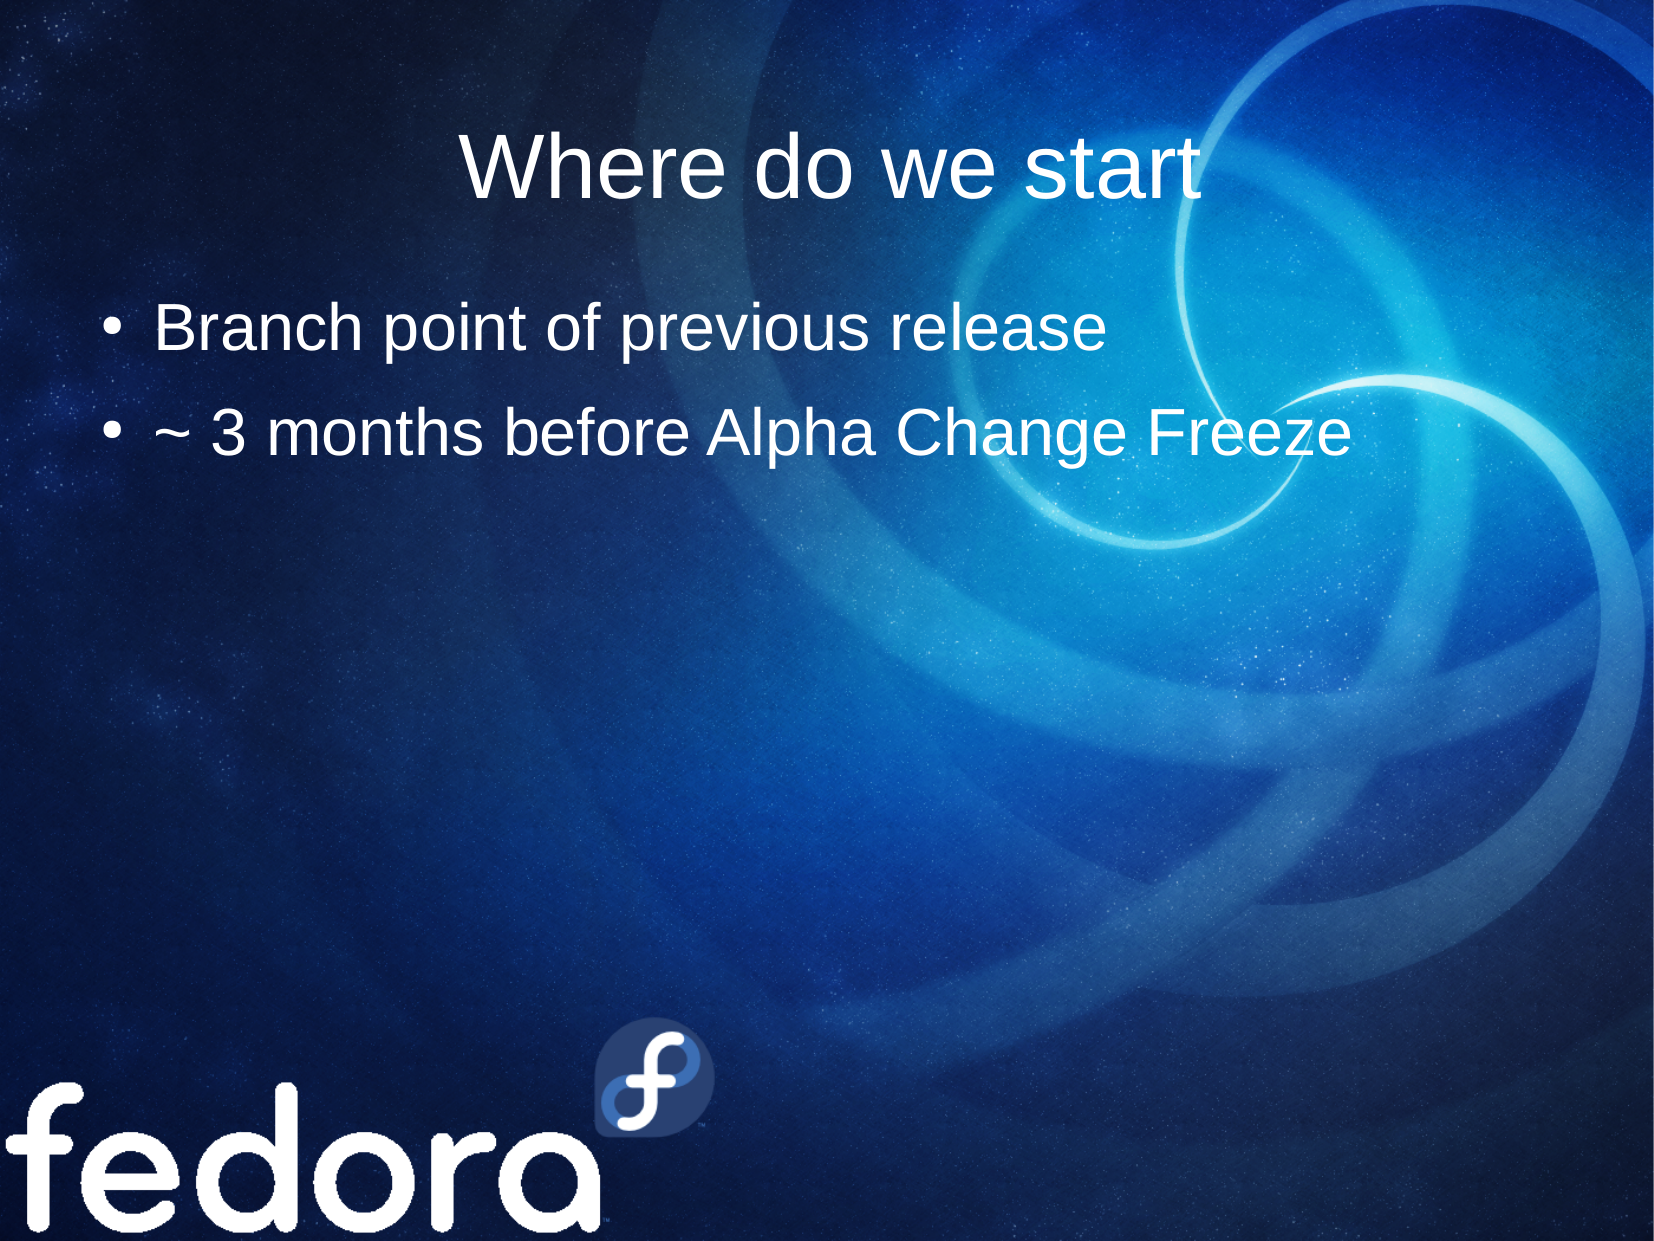

# Where do we start
Branch point of previous release
~ 3 months before Alpha Change Freeze